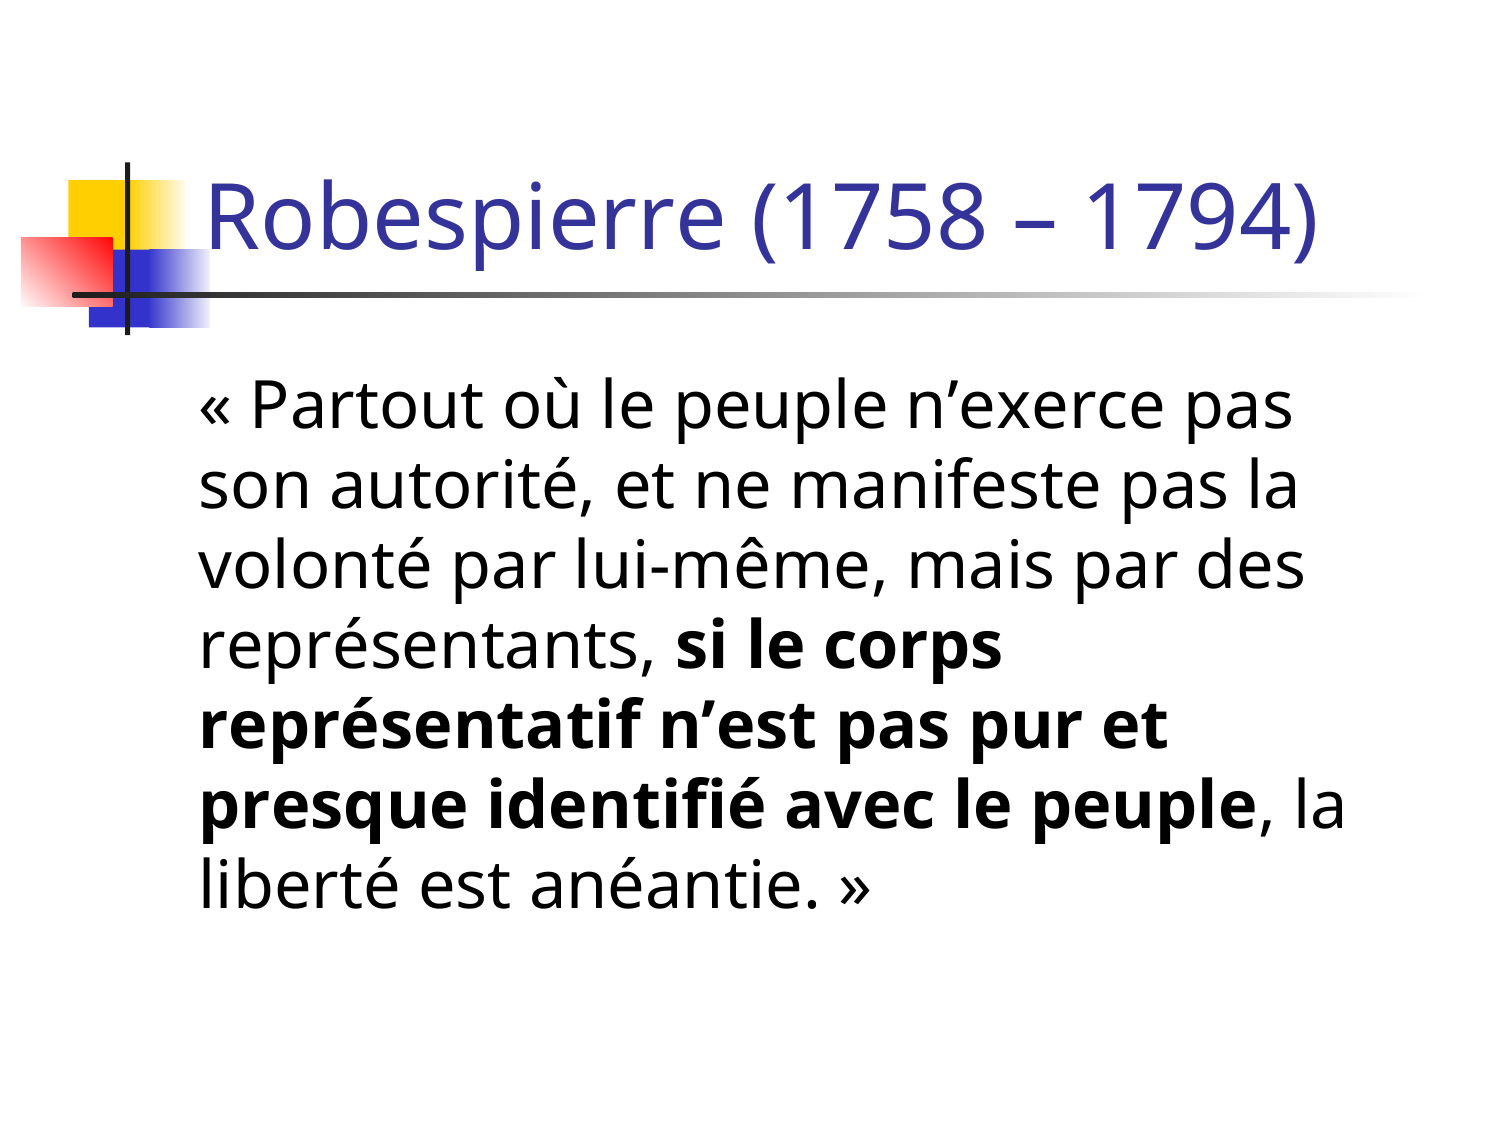

Robespierre (1758 – 1794)
« Partout où le peuple n’exerce pas son autorité, et ne manifeste pas la volonté par lui-même, mais par des représentants, si le corps représentatif n’est pas pur et presque identifié avec le peuple, la liberté est anéantie. »